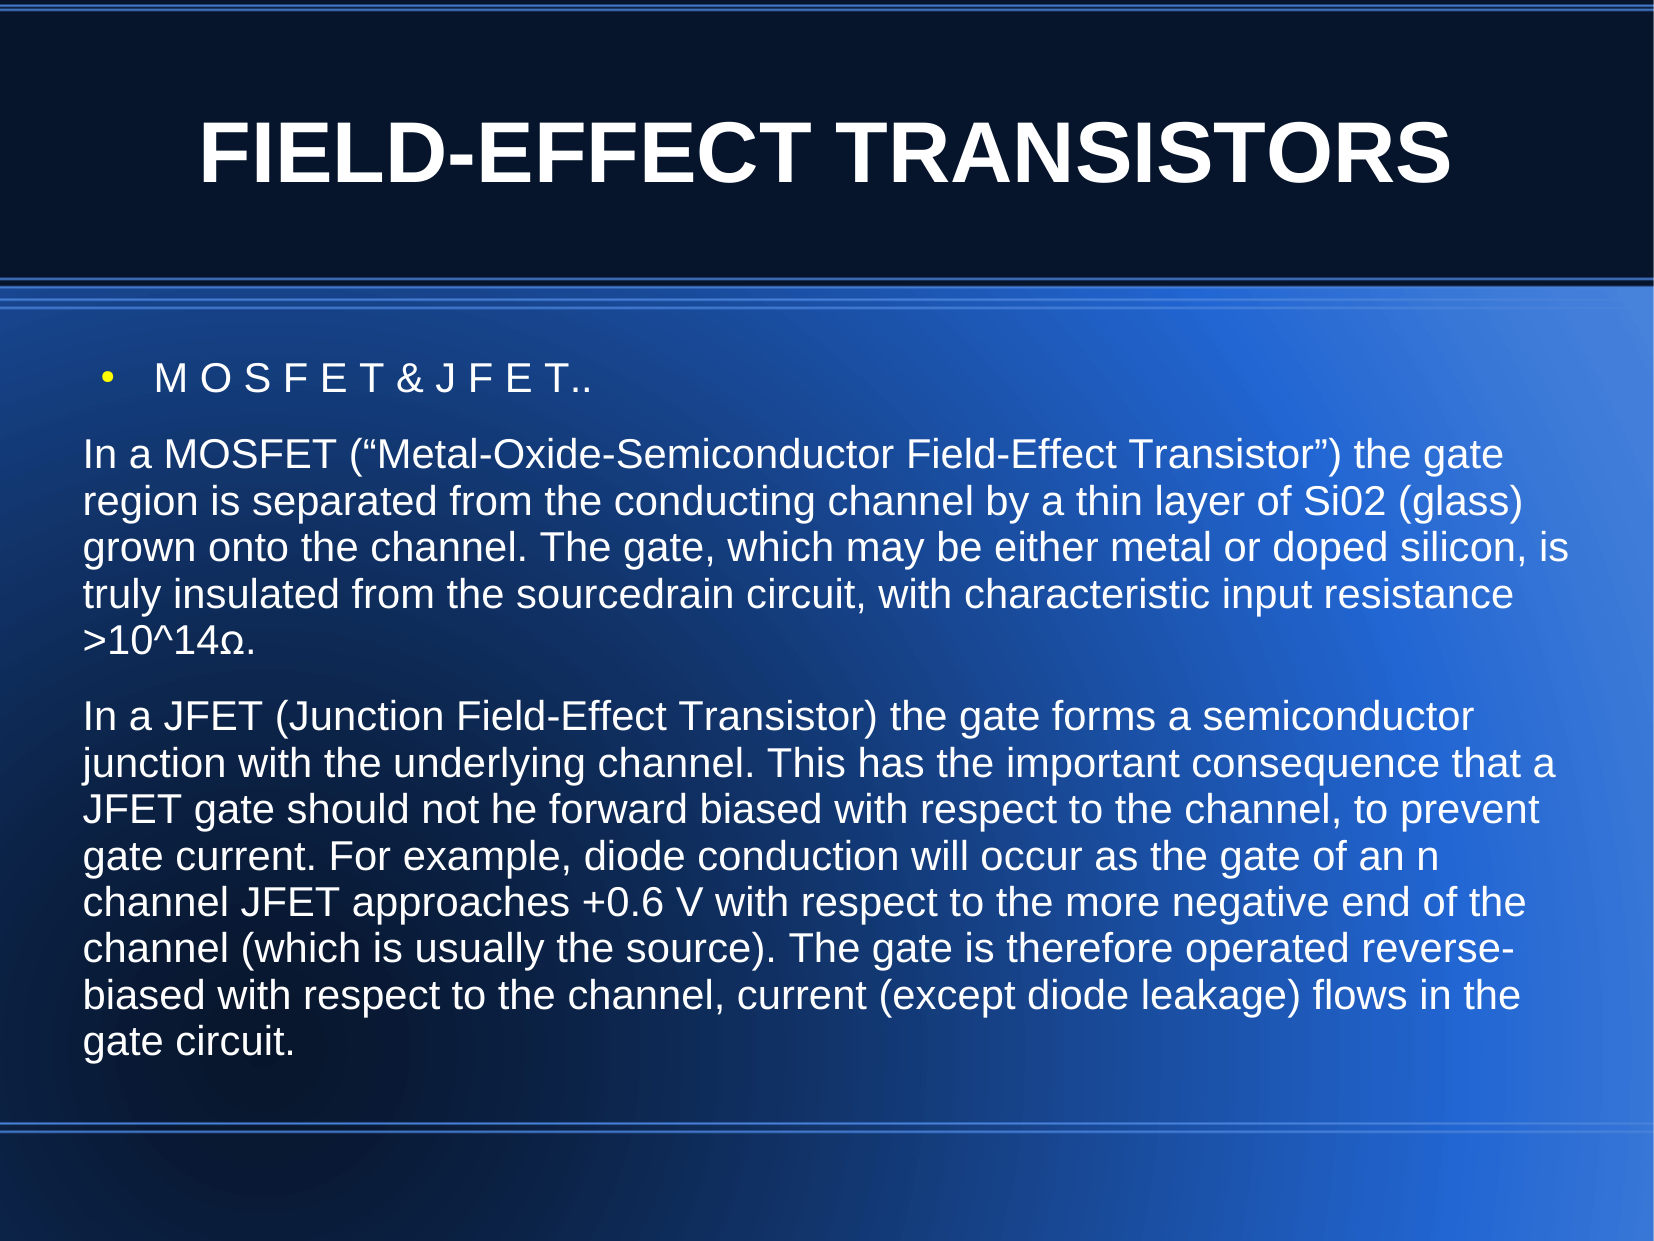

# FIELD-EFFECT TRANSISTORS
M O S F E T & J F E T..
In a MOSFET (“Metal-Oxide-Semiconductor Field-Effect Transistor”) the gate region is separated from the conducting channel by a thin layer of Si02 (glass) grown onto the channel. The gate, which may be either metal or doped silicon, is truly insulated from the sourcedrain circuit, with characteristic input resistance >10^14ꭥ.
In a JFET (Junction Field-Effect Transistor) the gate forms a semiconductor junction with the underlying channel. This has the important consequence that a JFET gate should not he forward biased with respect to the channel, to prevent gate current. For example, diode conduction will occur as the gate of an n channel JFET approaches +0.6 V with respect to the more negative end of the channel (which is usually the source). The gate is therefore operated reverse-biased with respect to the channel, current (except diode leakage) flows in the gate circuit.